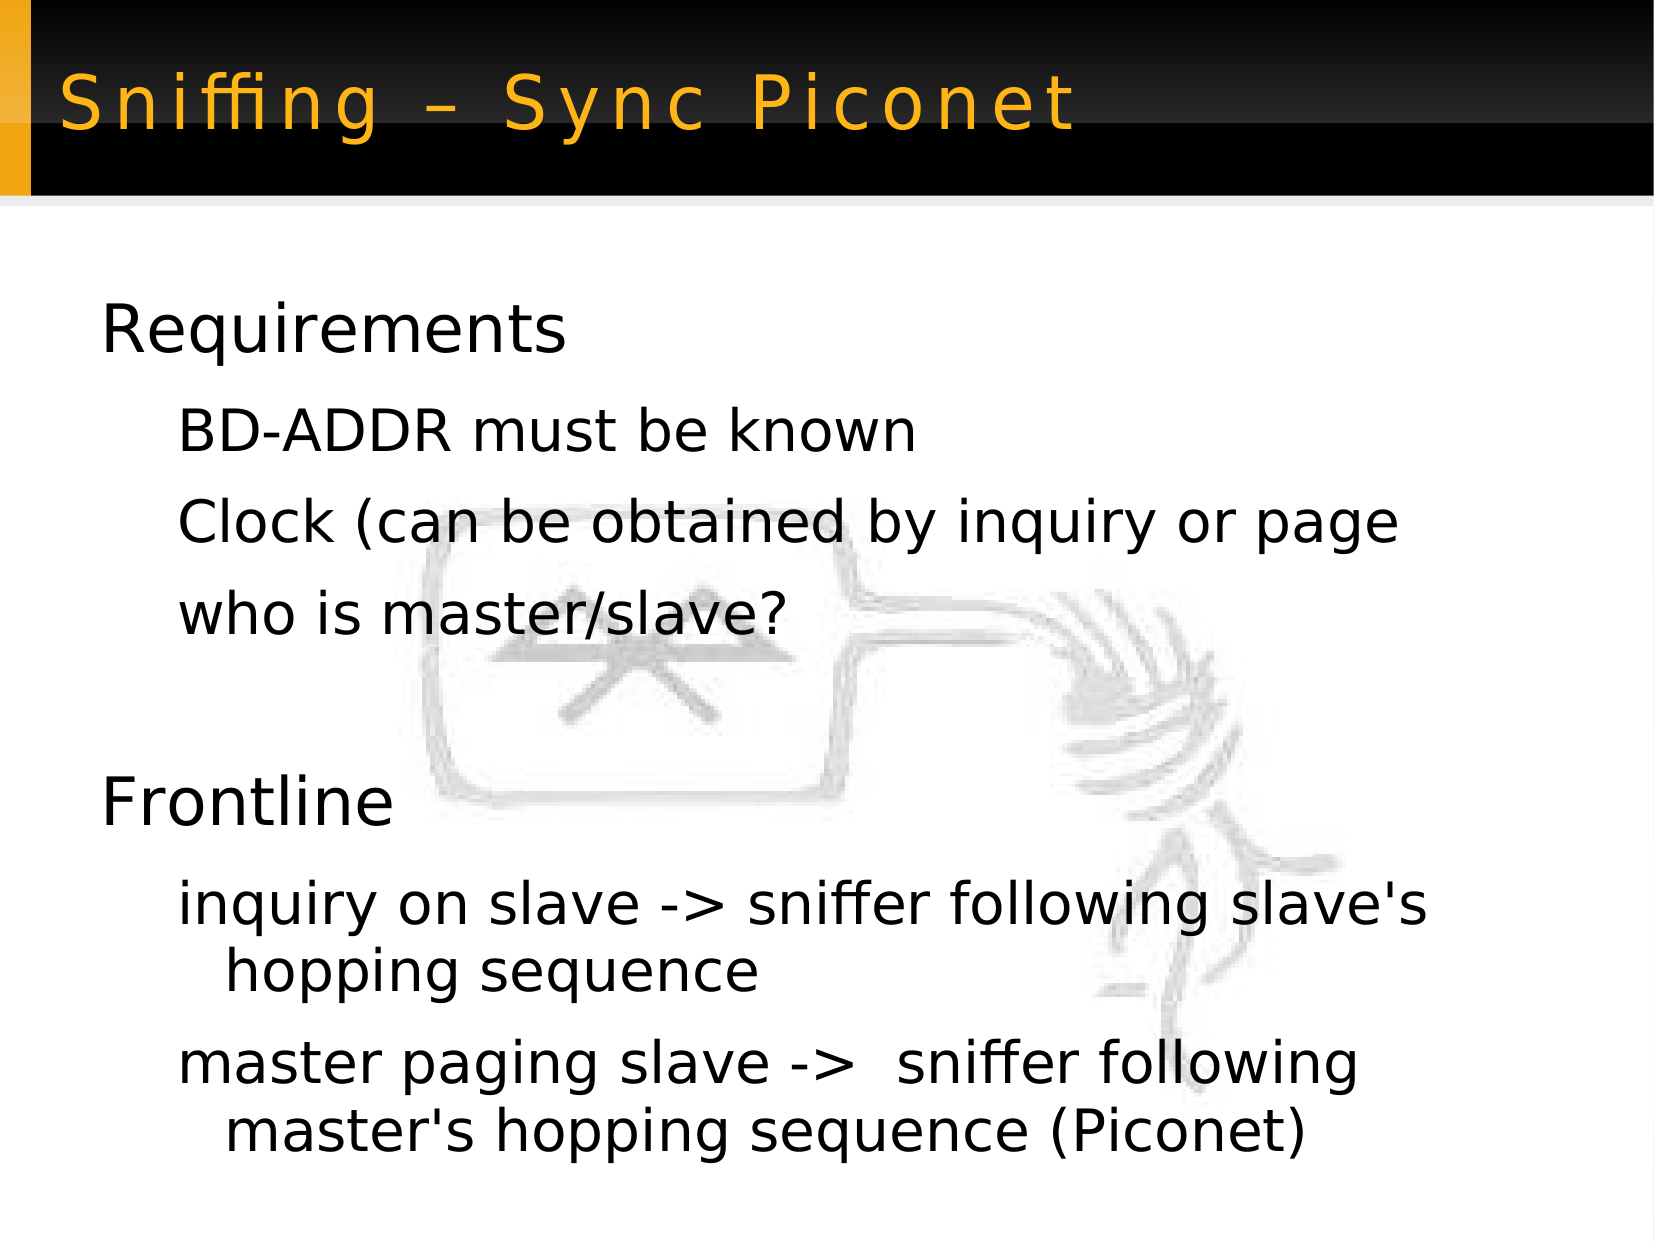

# Sniffing – Sync Piconet
Requirements
BD-ADDR must be known
Clock (can be obtained by inquiry or page
who is master/slave?
Frontline
inquiry on slave -> sniffer following slave's hopping sequence
master paging slave -> sniffer following master's hopping sequence (Piconet)